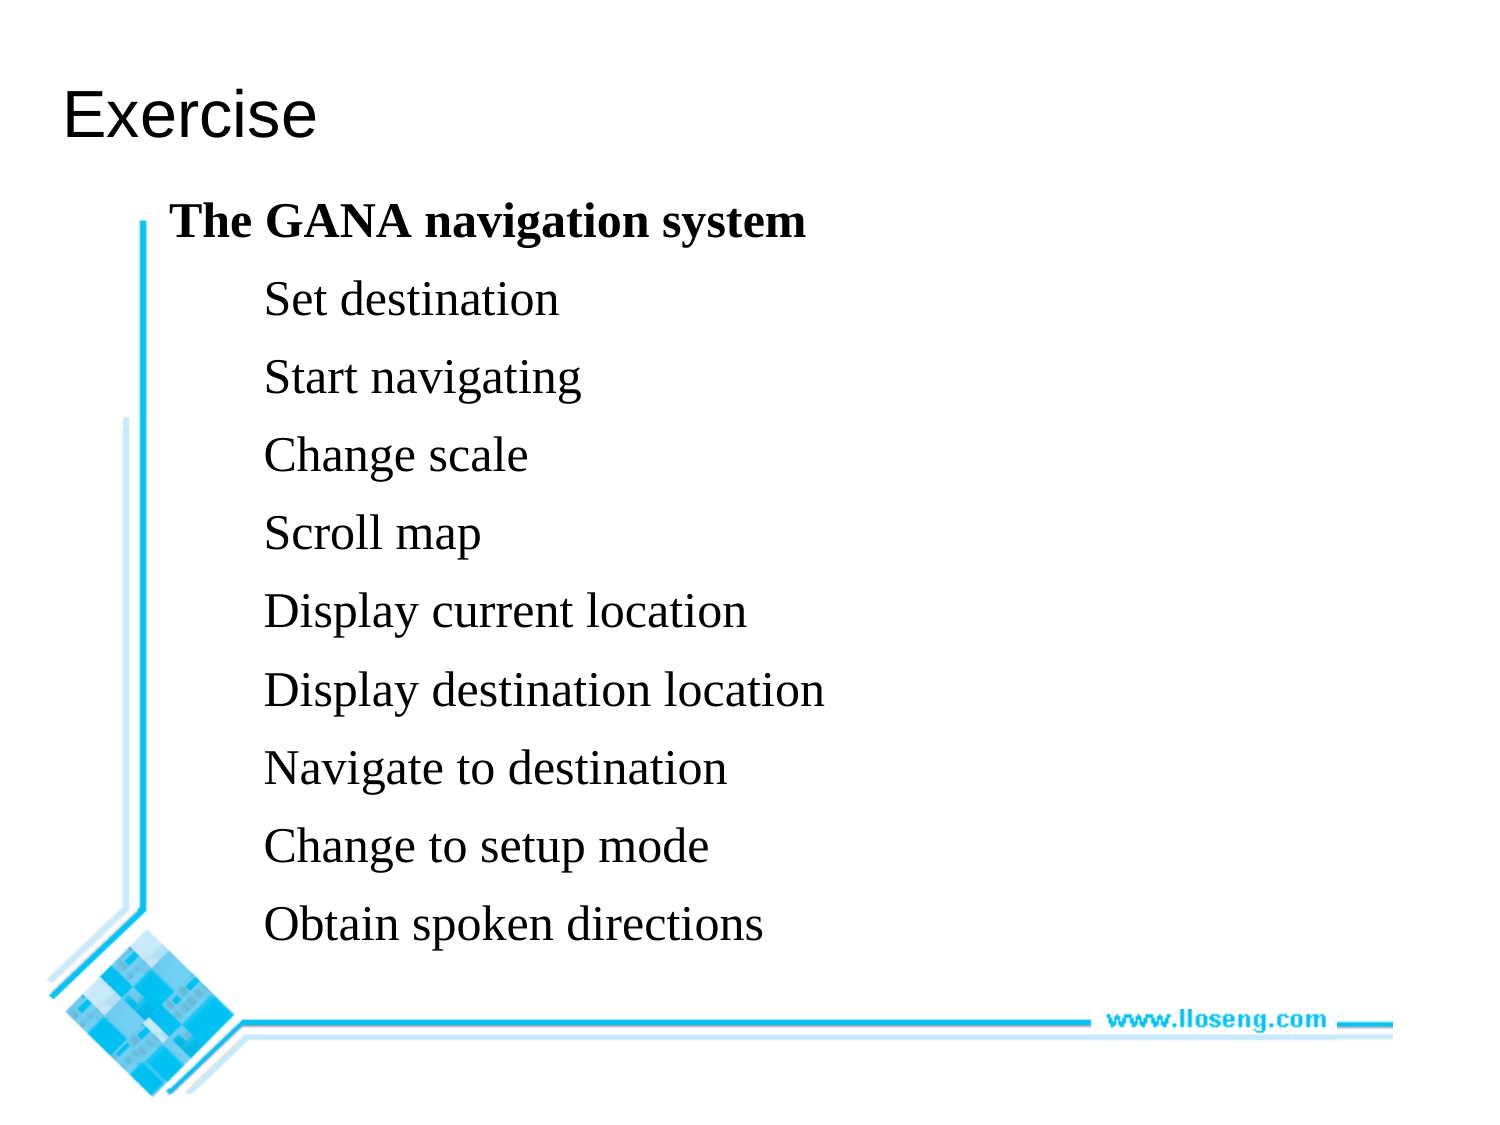

# Exercise
The GANA navigation system
Set destination
Start navigating
Change scale
Scroll map
Display current location
Display destination location
Navigate to destination
Change to setup mode
Obtain spoken directions